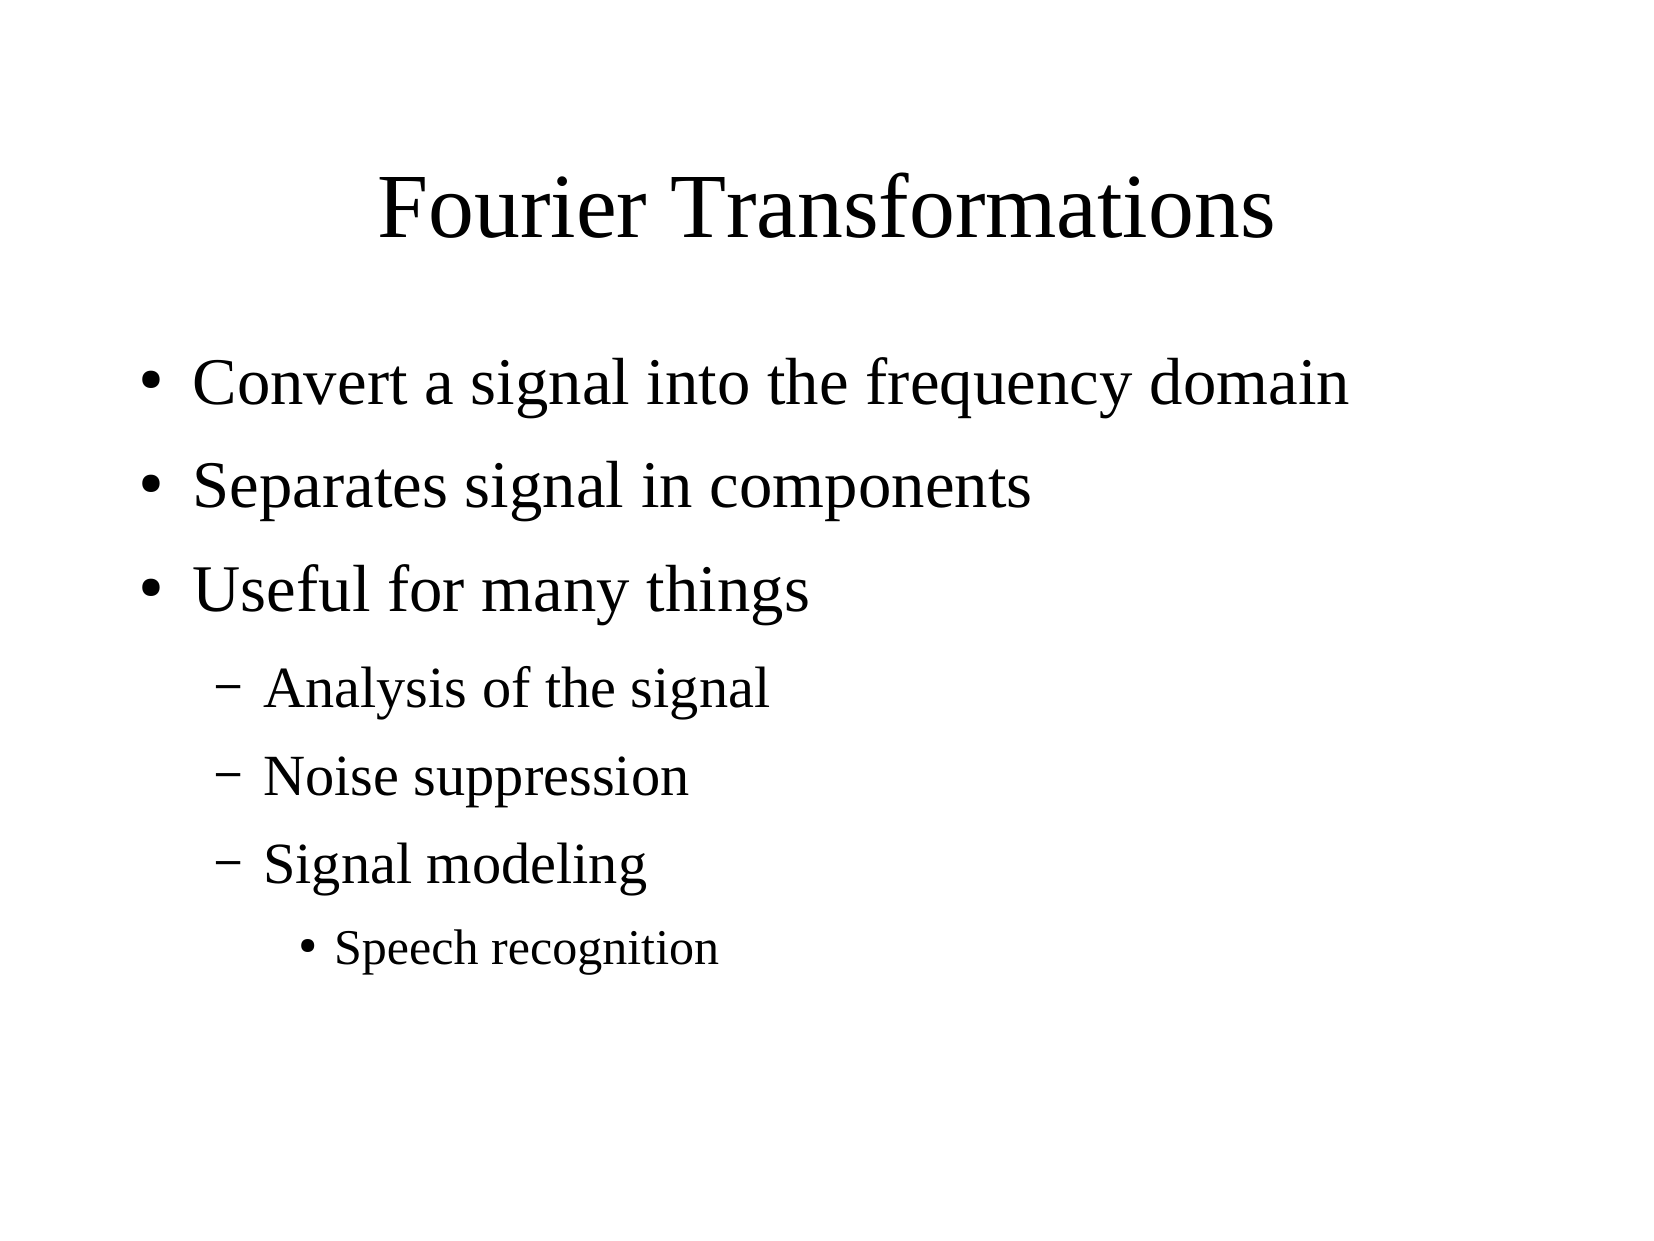

# Fourier Transformations
Convert a signal into the frequency domain
Separates signal in components
Useful for many things
Analysis of the signal
Noise suppression
Signal modeling
Speech recognition